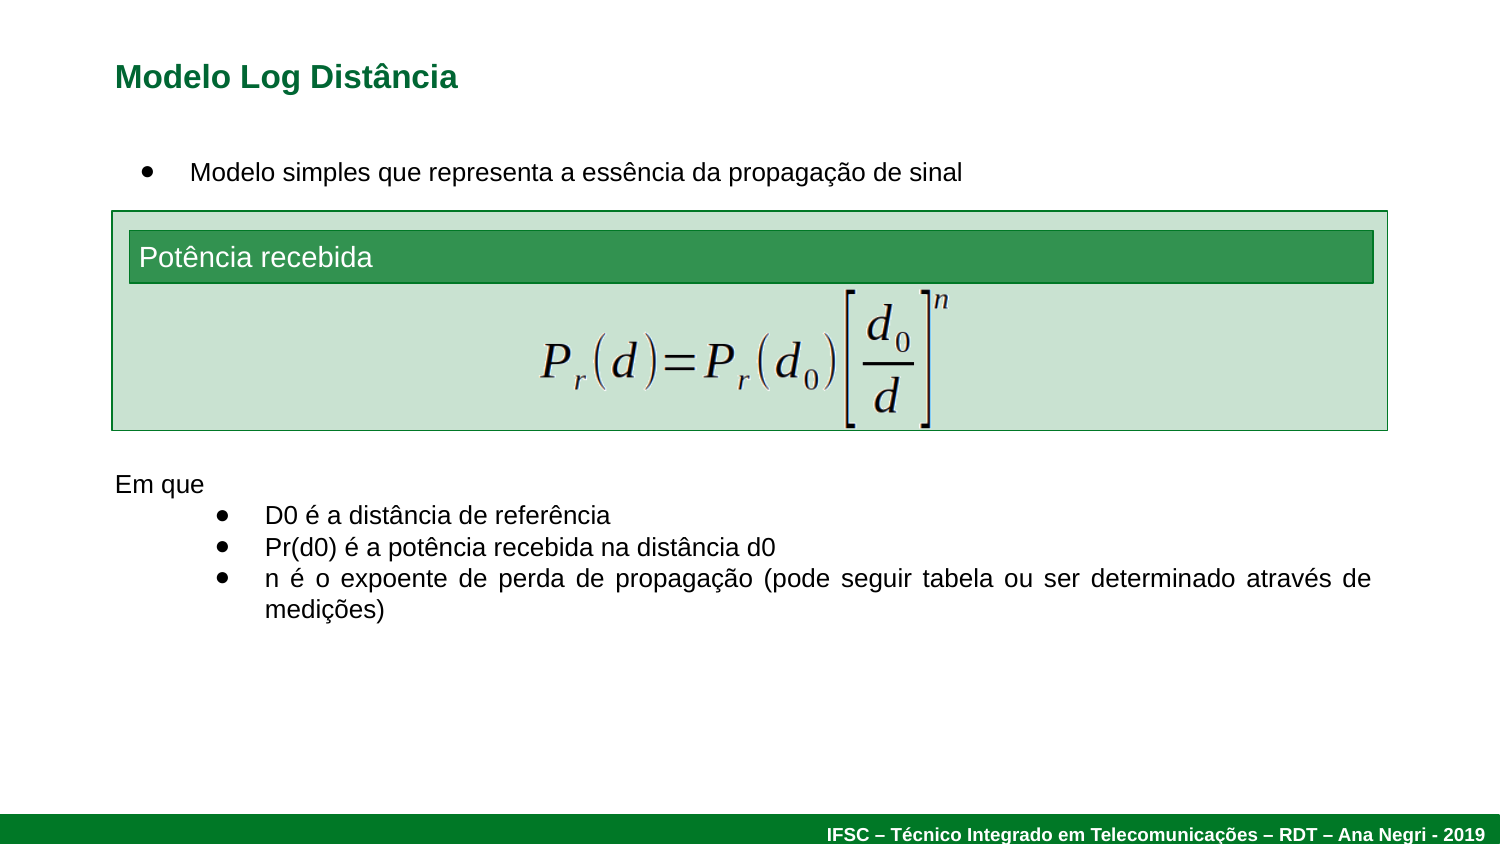

Modelo Log Distância
Modelo simples que representa a essência da propagação de sinal
Em que
D0 é a distância de referência
Pr(d0) é a potência recebida na distância d0
n é o expoente de perda de propagação (pode seguir tabela ou ser determinado através de medições)
Potência recebida
IFSC – Técnico Integrado em Telecomunicações – RDT – Ana Negri - 2019